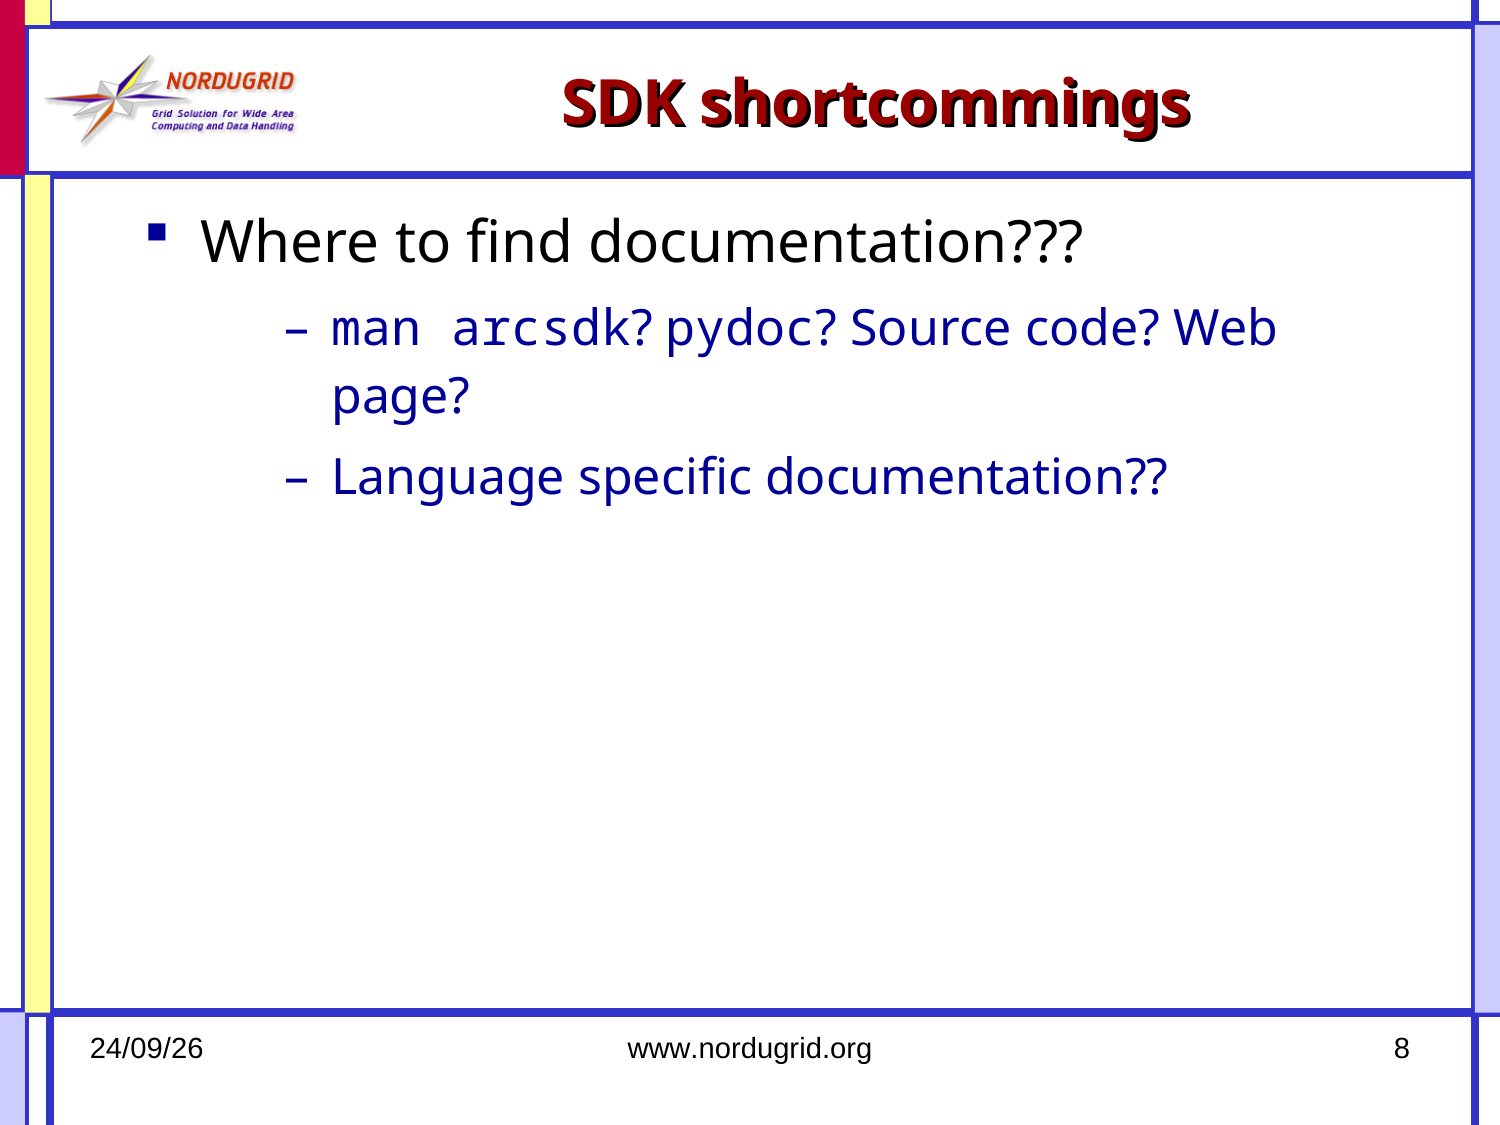

# SDK shortcommings
Where to find documentation???
man arcsdk? pydoc? Source code? Web page?
Language specific documentation??
www.nordugrid.org
8